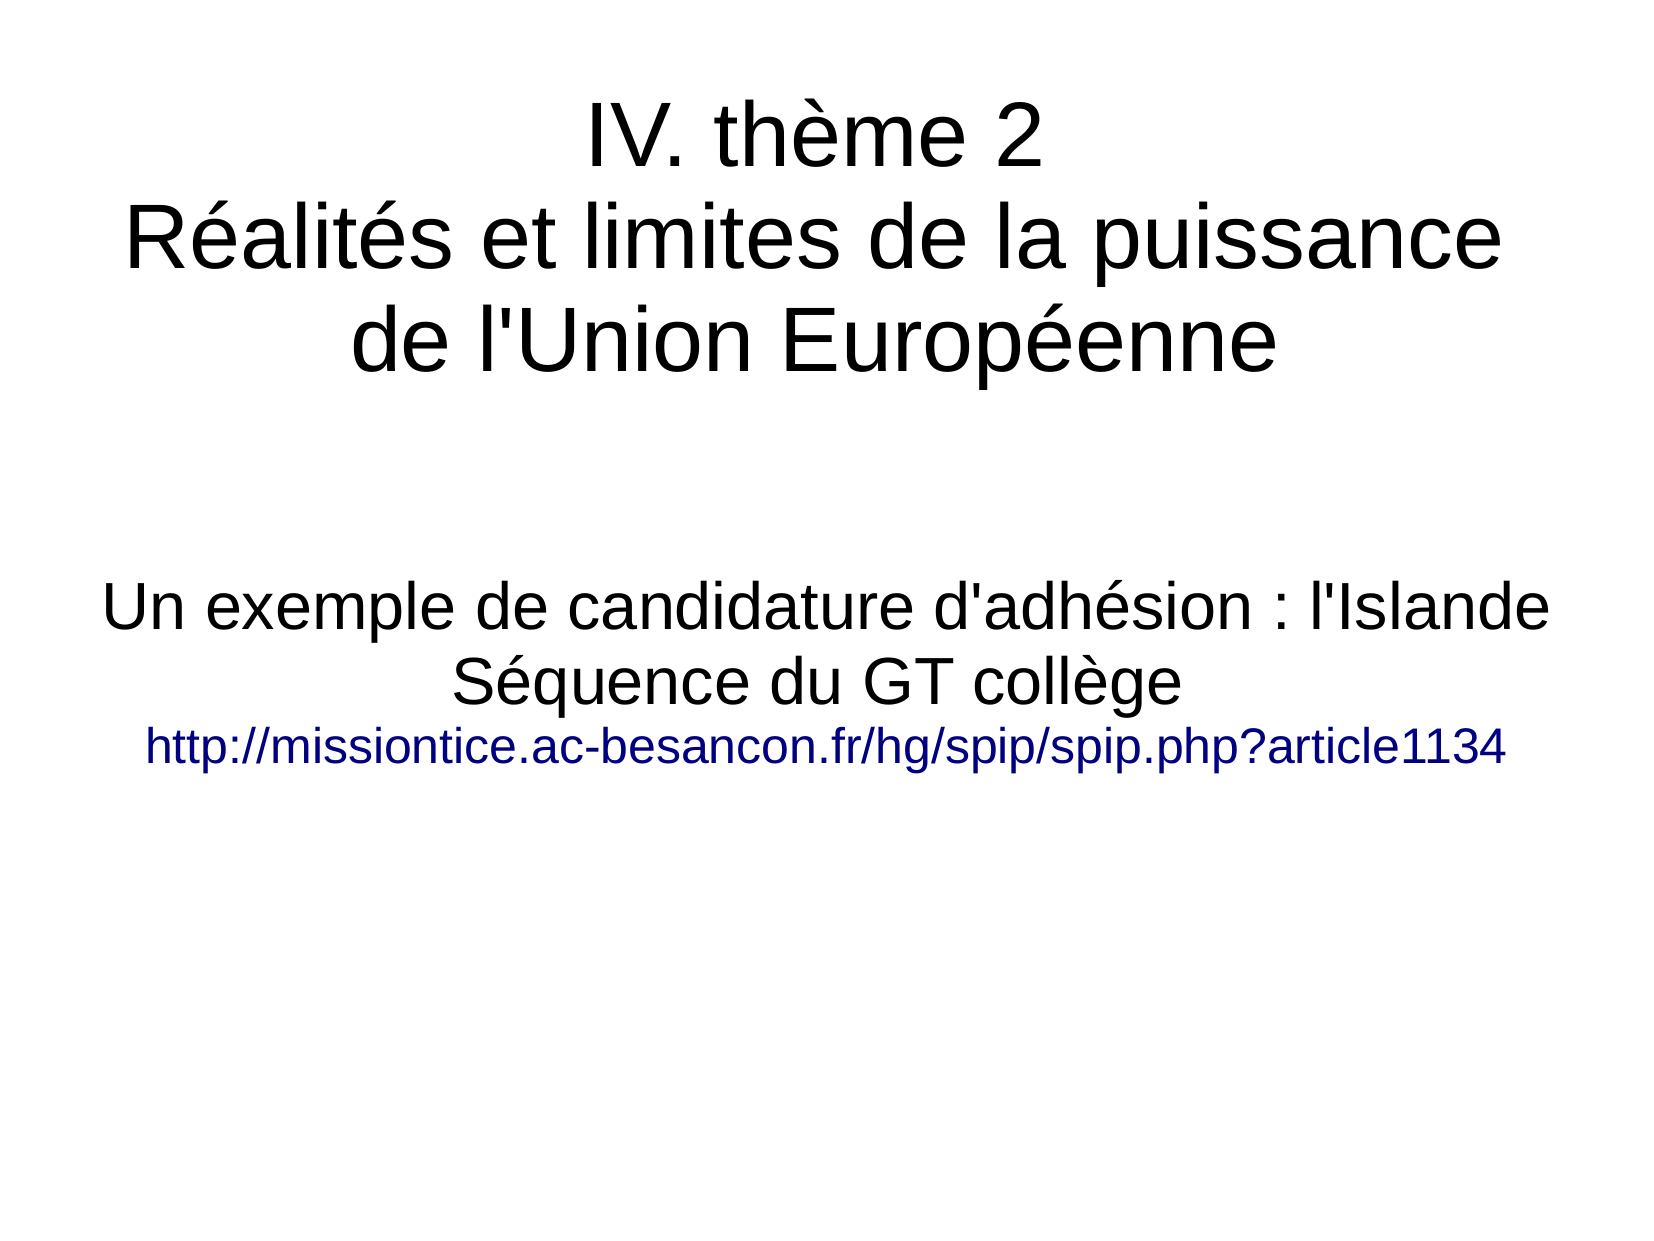

# IV. thème 2 Réalités et limites de la puissance de l'Union Européenne
Un exemple de candidature d'adhésion : l'Islande
Séquence du GT collège
http://missiontice.ac-besancon.fr/hg/spip/spip.php?article1134